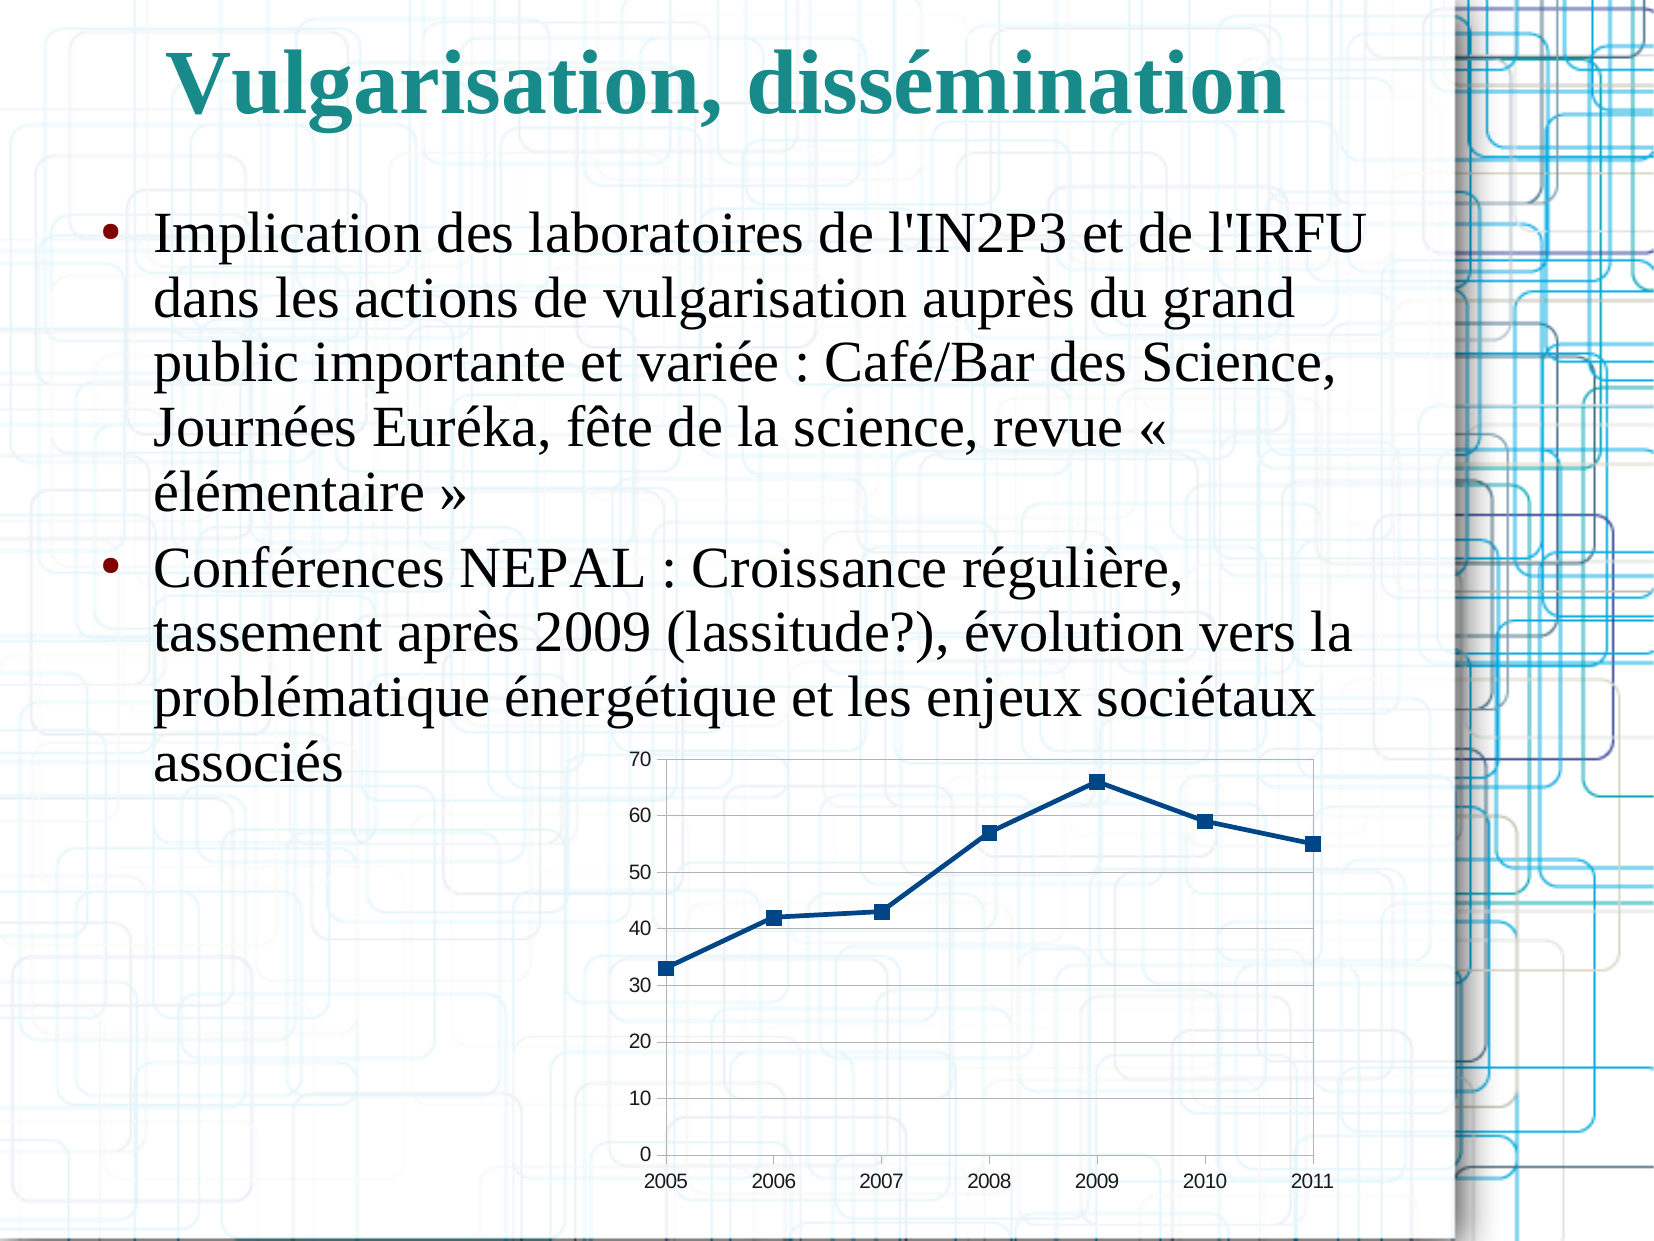

# Vulgarisation, dissémination
Implication des laboratoires de l'IN2P3 et de l'IRFU dans les actions de vulgarisation auprès du grand public importante et variée : Café/Bar des Science, Journées Euréka, fête de la science, revue « élémentaire »
Conférences NEPAL : Croissance régulière, tassement après 2009 (lassitude?), évolution vers la problématique énergétique et les enjeux sociétaux associés